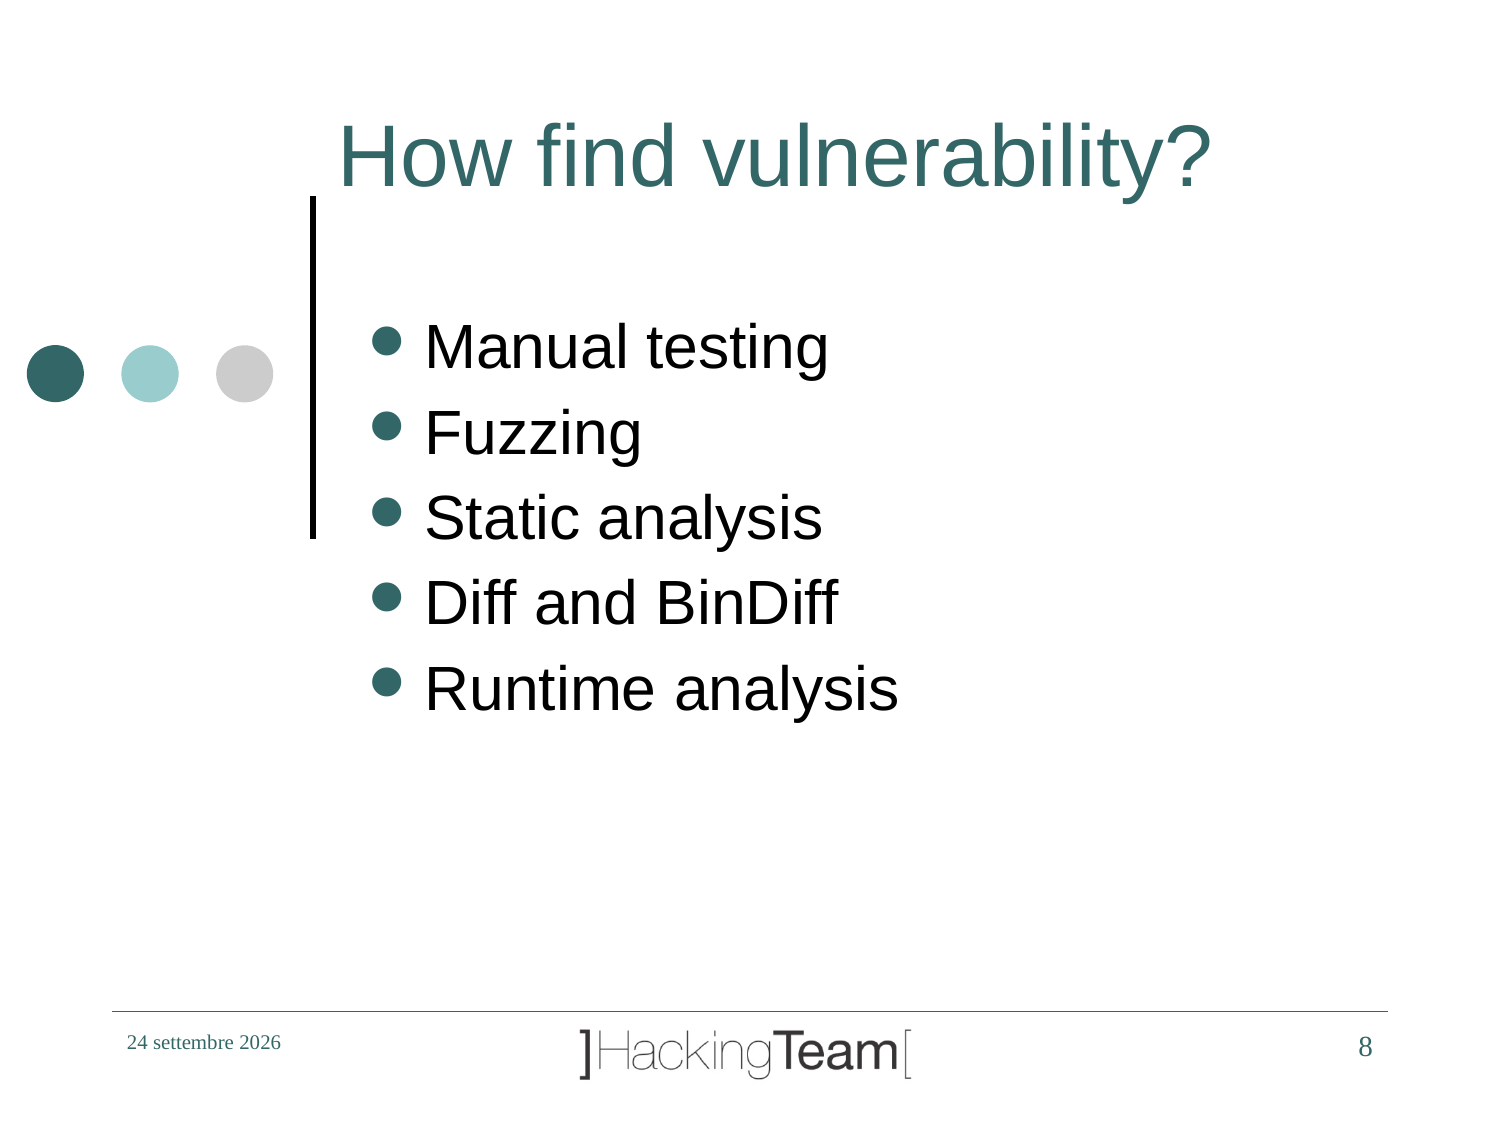

# How find vulnerability?
Manual testing
Fuzzing
Static analysis
Diff and BinDiff
Runtime analysis
8